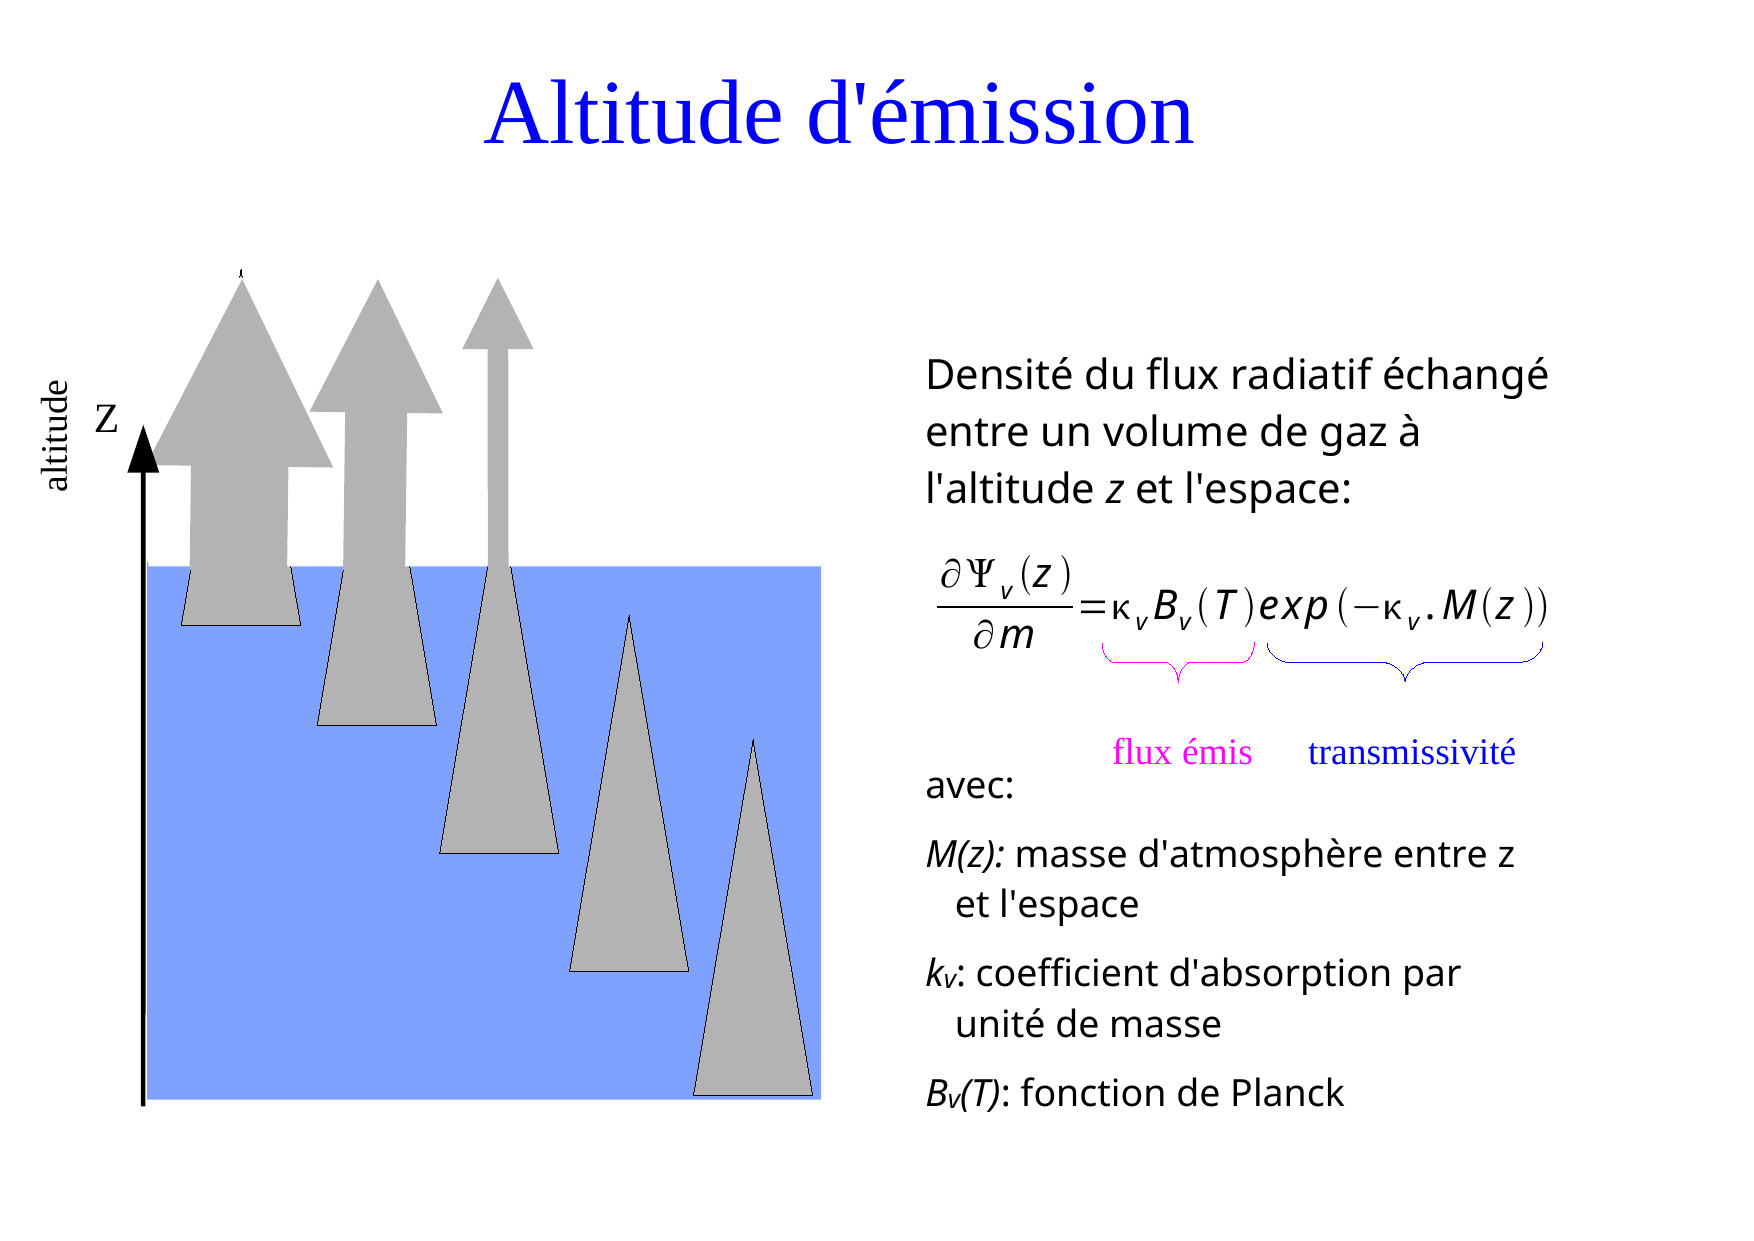

Altitude d'émission
Densité du flux radiatif échangé entre un volume de gaz à l'altitude z et l'espace:
Z
altitude
flux émis
transmissivité
avec:
M(z): masse d'atmosphère entre z et l'espace
kv: coefficient d'absorption par unité de masse
Bv(T): fonction de Planck